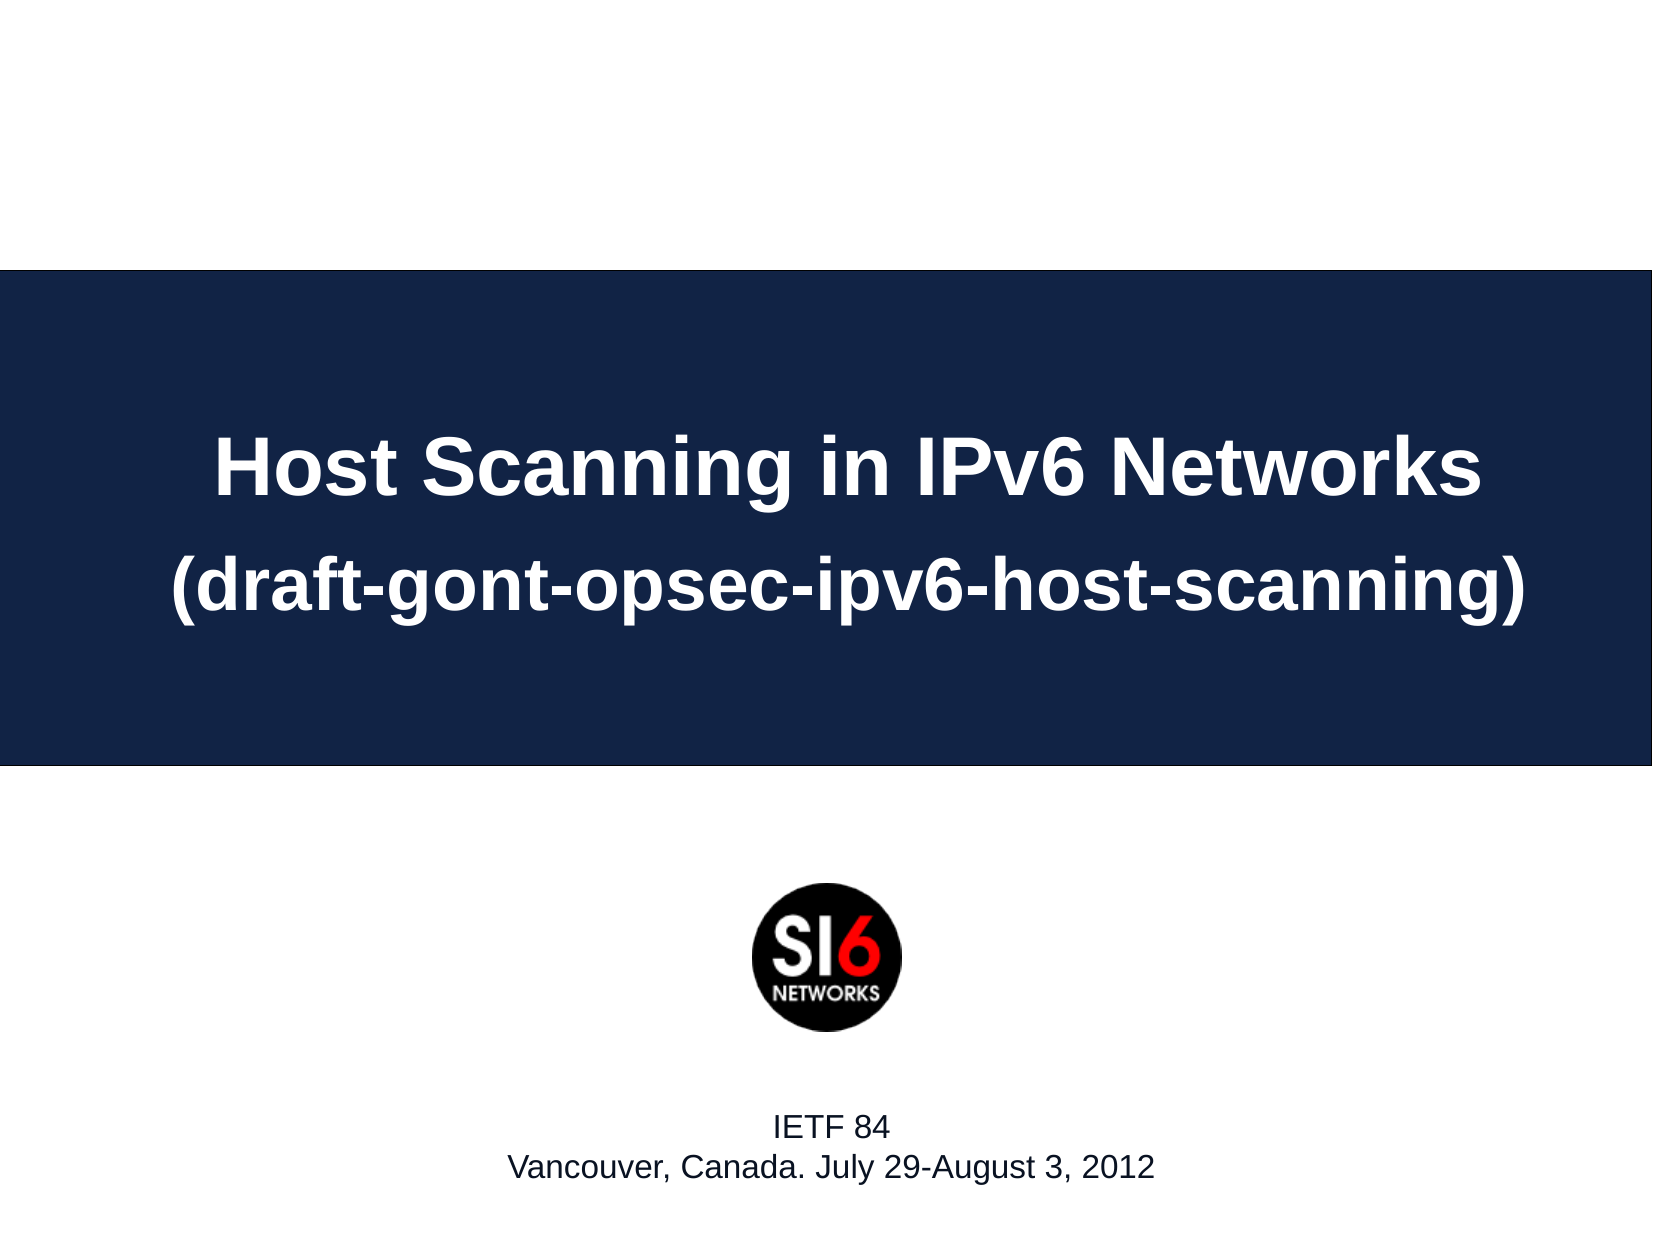

# Host Scanning in IPv6 Networks
(draft-gont-opsec-ipv6-host-scanning)
IETF 84
Vancouver, Canada. July 29-August 3, 2012